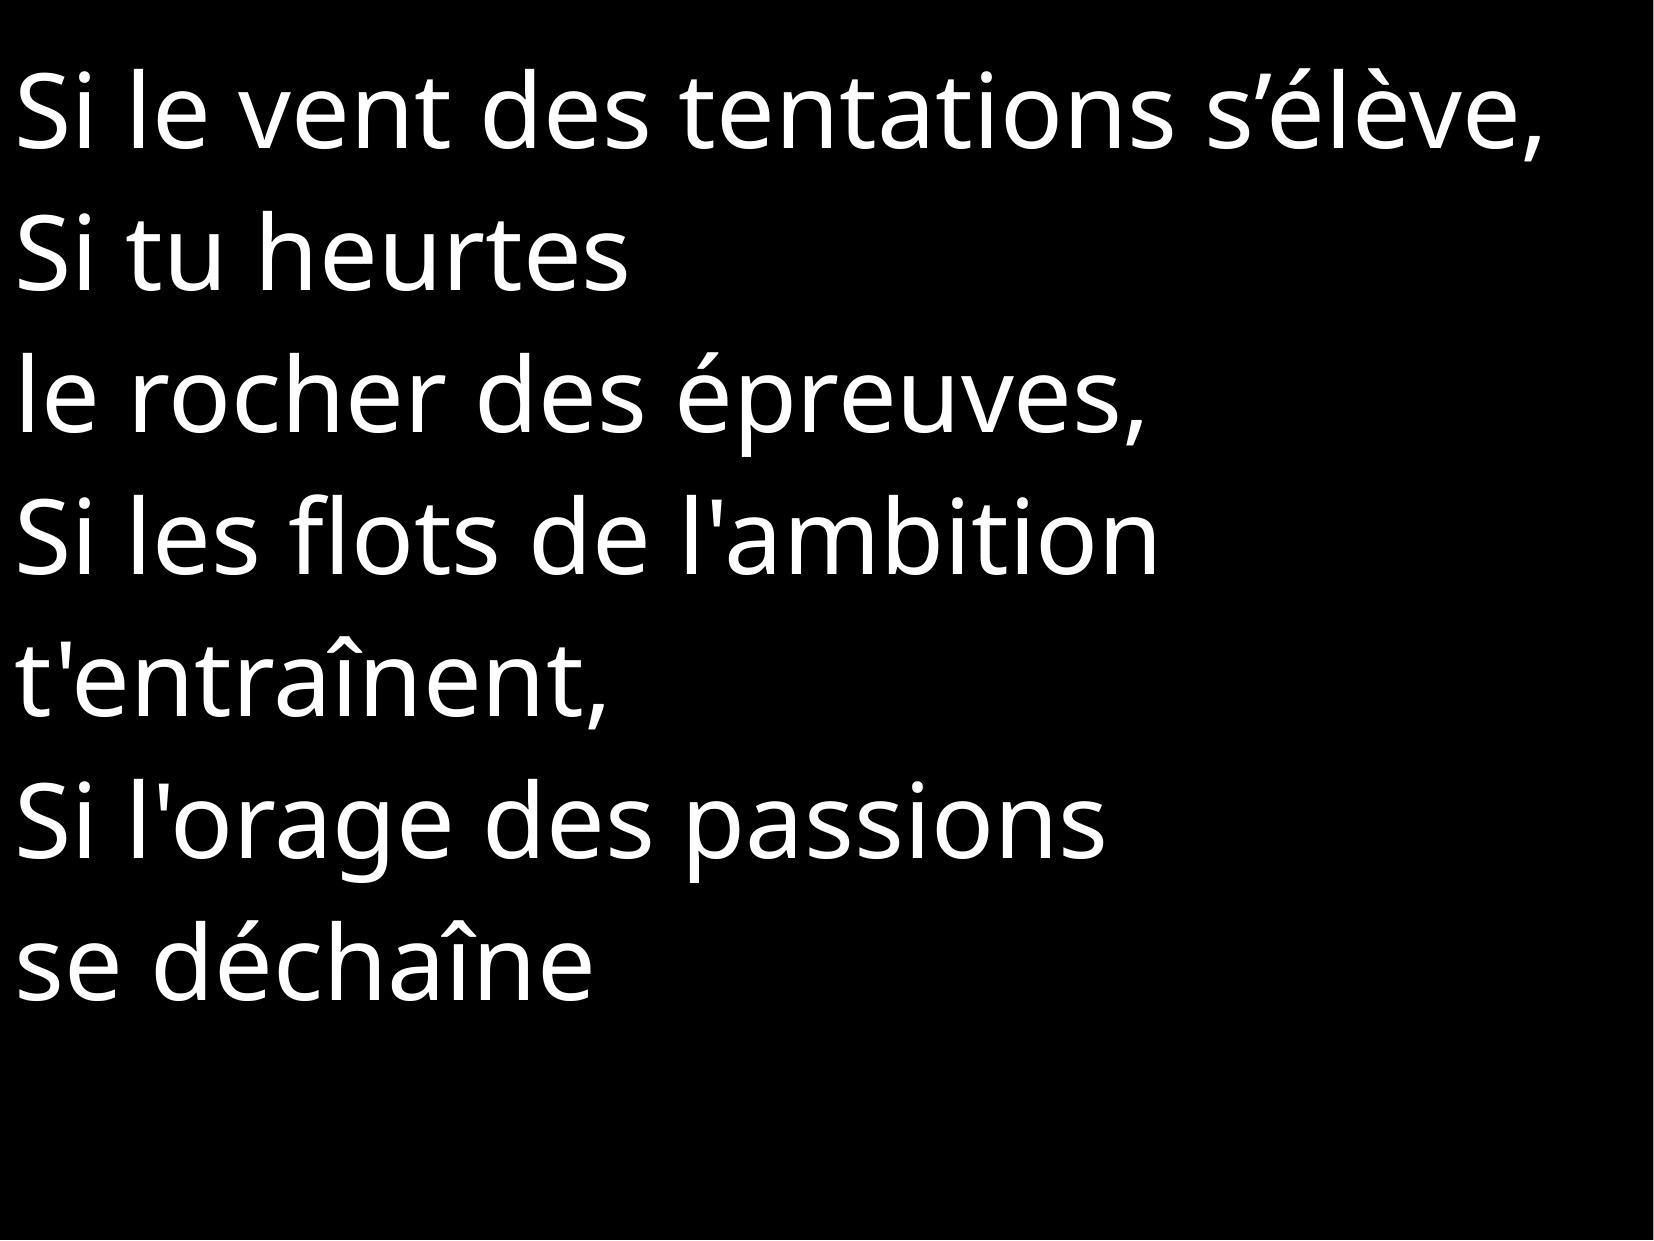

Si le vent des tentations s’élève,
Si tu heurtes
le rocher des épreuves,
Si les flots de l'ambition t'entraînent,
Si l'orage des passions
se déchaîne